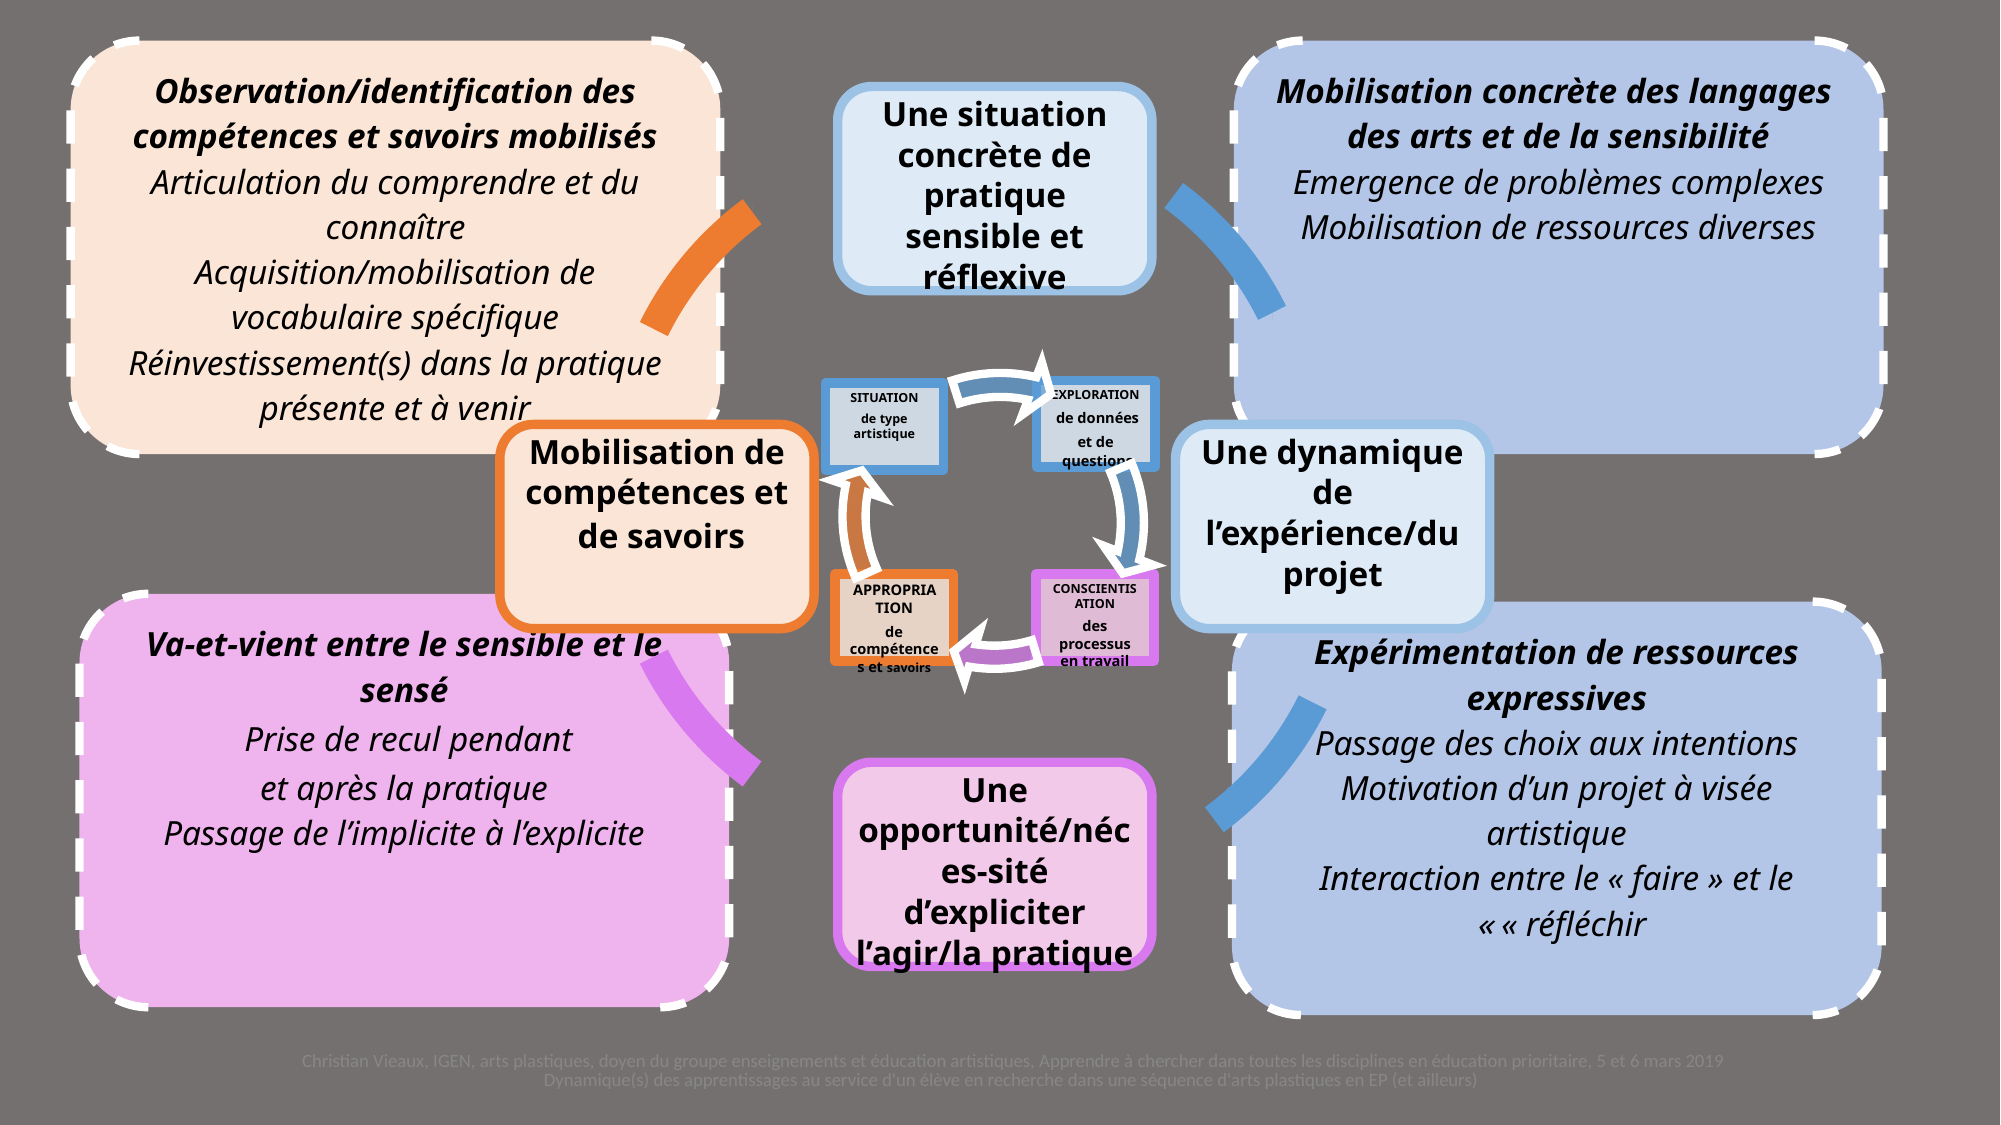

Observation/identification des compétences et savoirs mobilisés
Articulation du comprendre et du connaître
Acquisition/mobilisation de vocabulaire spécifique
Réinvestissement(s) dans la pratique présente et à venir
Mobilisation concrète des langages  des arts et de la sensibilité
Emergence de problèmes complexes
Mobilisation de ressources diverses
Va-et-vient entre le sensible  et le sensé
Prise de recul pendant
et après la pratique
Passage de l’implicite à l’explicite
Expérimentation de  ressources expressives
Passage des choix aux intentions
Motivation d’un projet à visée artistique
Interaction entre le « faire » et le « réfléchir »
Une situation concrète de pratique sensible et réflexive
Mobilisation de compétences et de savoirs
Une dynamique de l’expérience/du projet
Une opportunité/néces-sité d’expliciter l’agir/la pratique
EXPLORATION
de données
et de questions
SITUATION
de type artistique
APPROPRIATION
de compétences et savoirs
CONSCIENTISATION
des processus en travail
Christian Vieaux, IGEN, arts plastiques, doyen du groupe enseignements et éducation artistiques, Apprendre à chercher dans toutes les disciplines en éducation prioritaire, 5 et 6 mars 2019
Dynamique(s) des apprentissages au service d'un élève en recherche dans une séquence d'arts plastiques en EP (et ailleurs)